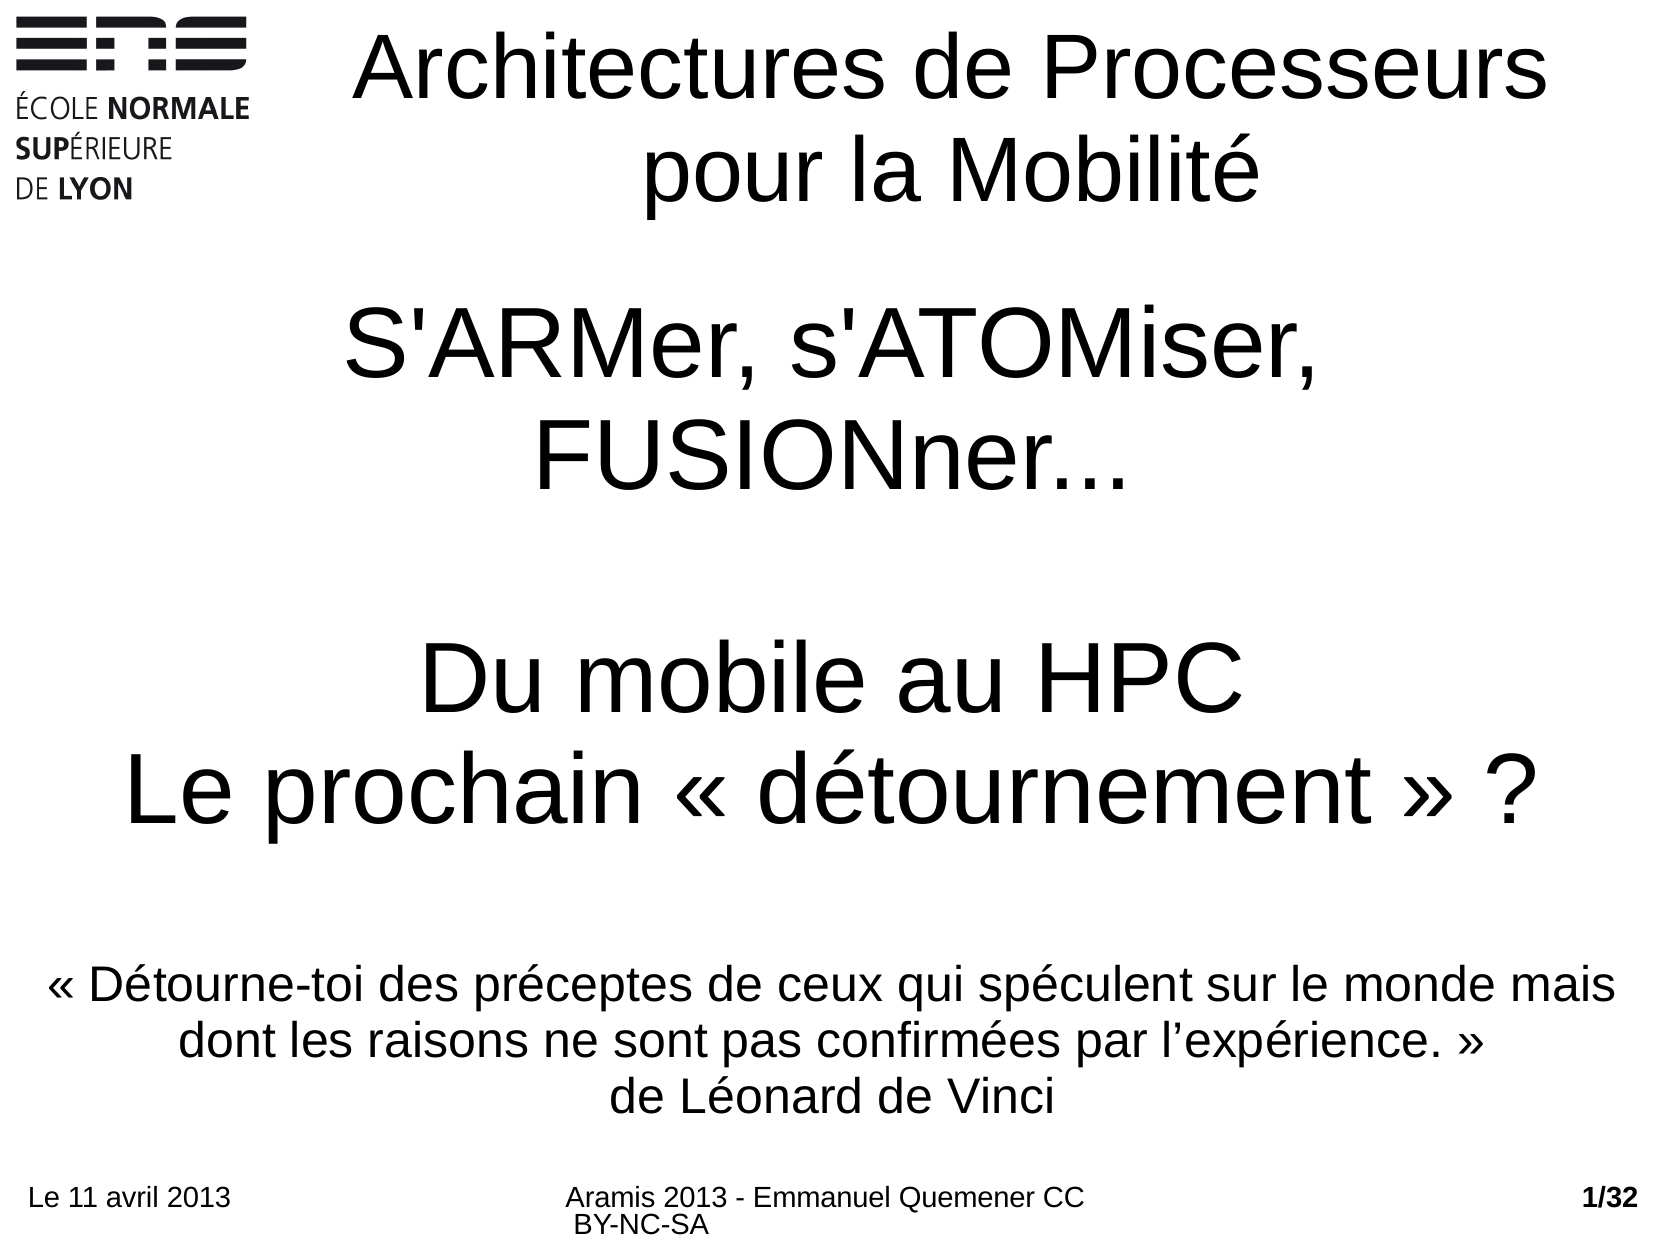

# Architectures de Processeurs pour la Mobilité
S'ARMer, s'ATOMiser, FUSIONner...
Du mobile au HPC
Le prochain « détournement » ?
« Détourne-toi des préceptes de ceux qui spéculent sur le monde mais dont les raisons ne sont pas confirmées par l’expérience. »
de Léonard de Vinci
Le 11 avril 2013
Aramis 2013 - Emmanuel Quemener CC BY-NC-SA
1